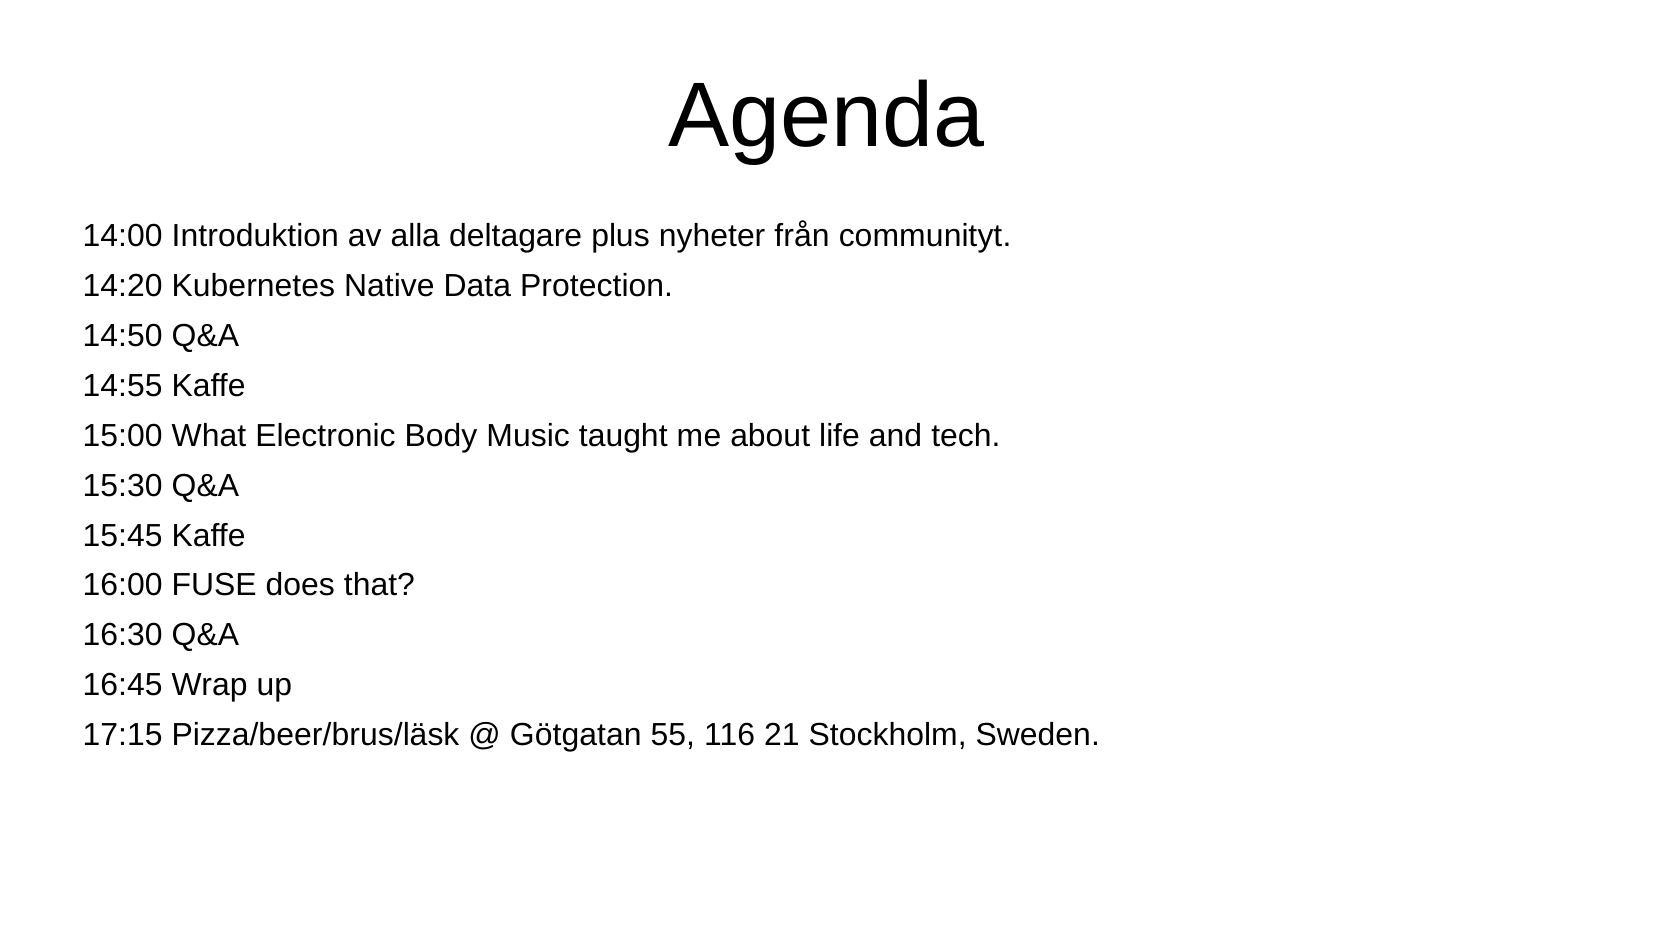

# Agenda
14:00 Introduktion av alla deltagare plus nyheter från communityt.
14:20 Kubernetes Native Data Protection.
14:50 Q&A
14:55 Kaffe
15:00 What Electronic Body Music taught me about life and tech.
15:30 Q&A
15:45 Kaffe
16:00 FUSE does that?
16:30 Q&A
16:45 Wrap up
17:15 Pizza/beer/brus/läsk @ Götgatan 55, 116 21 Stockholm, Sweden.